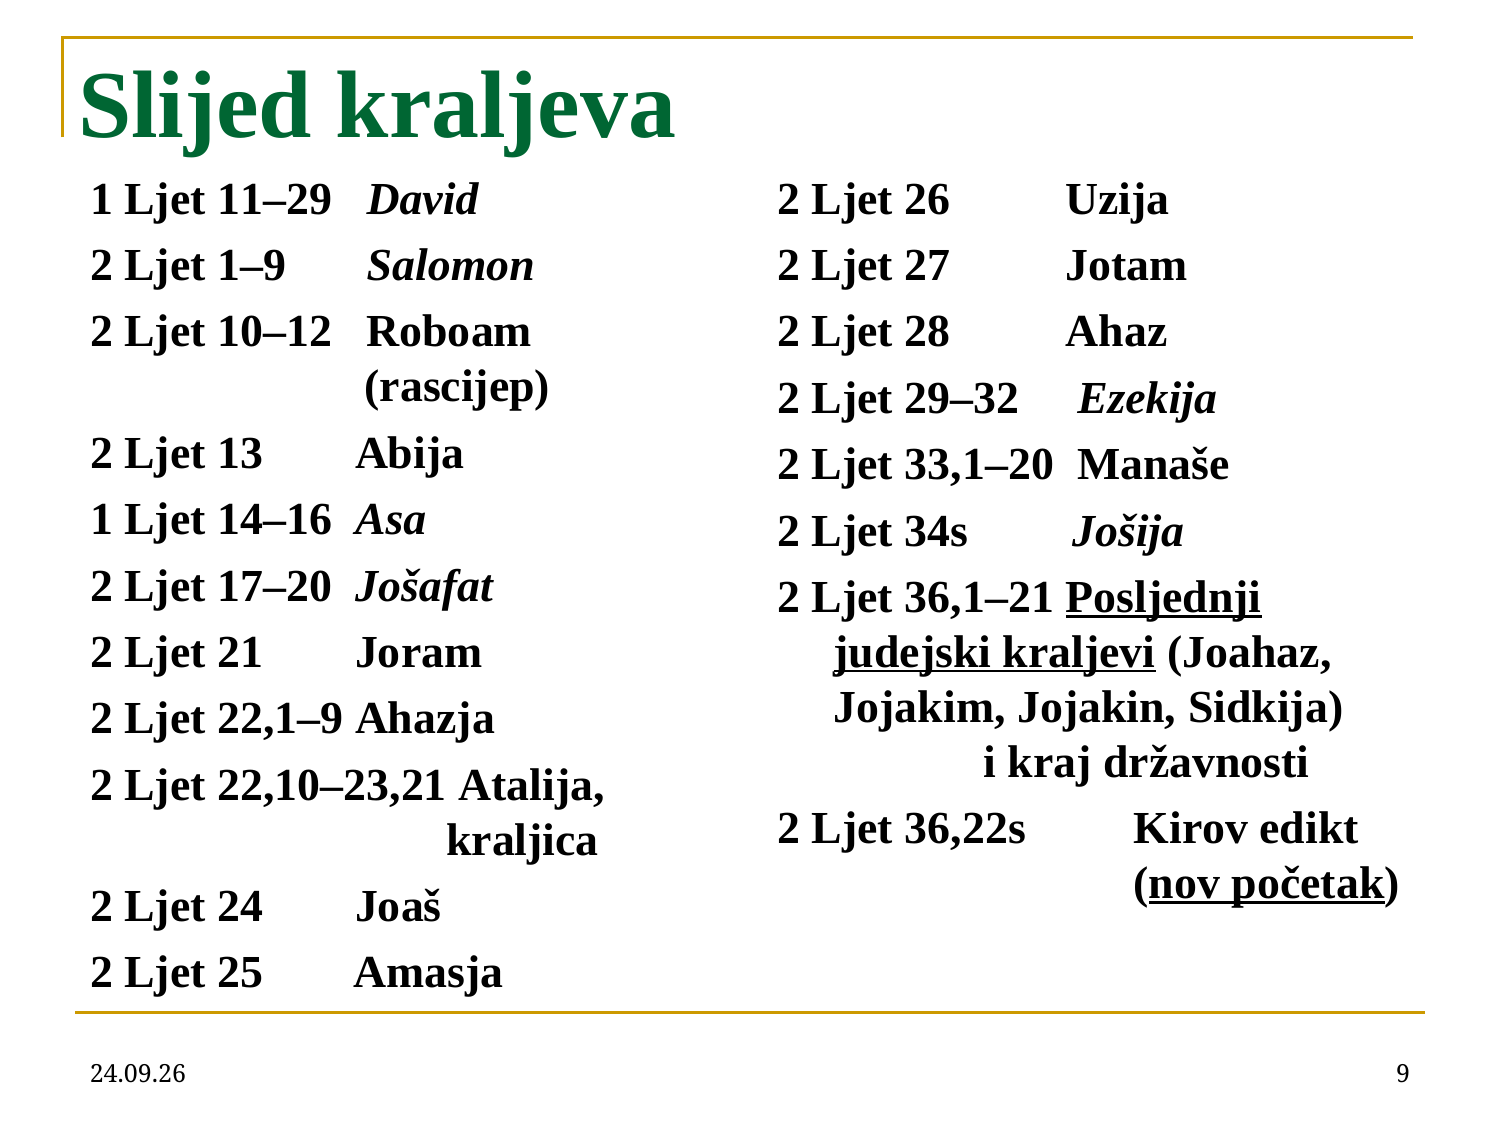

# Slijed kraljeva
1 Ljet 11–29 David
2 Ljet 1–9 Salomon
2 Ljet 10–12 Roboam
 (rascijep)
2 Ljet 13 Abija
1 Ljet 14–16 Asa
2 Ljet 17–20 Jošafat
2 Ljet 21 Joram
2 Ljet 22,1–9 Ahazja
2 Ljet 22,10–23,21 Atalija,
	 	kraljica
2 Ljet 24 Joaš
2 Ljet 25 	 Amasja
2 Ljet 26 Uzija
2 Ljet 27 Jotam
2 Ljet 28 Ahaz
2 Ljet 29–32 Ezekija
2 Ljet 33,1–20 Manaše
2 Ljet 34s Jošija
2 Ljet 36,1–21 Posljednji judejski kraljevi (Joahaz, Jojakim, Jojakin, Sidkija)
	i kraj državnosti
2 Ljet 36,22s	Kirov edikt
		(nov početak)